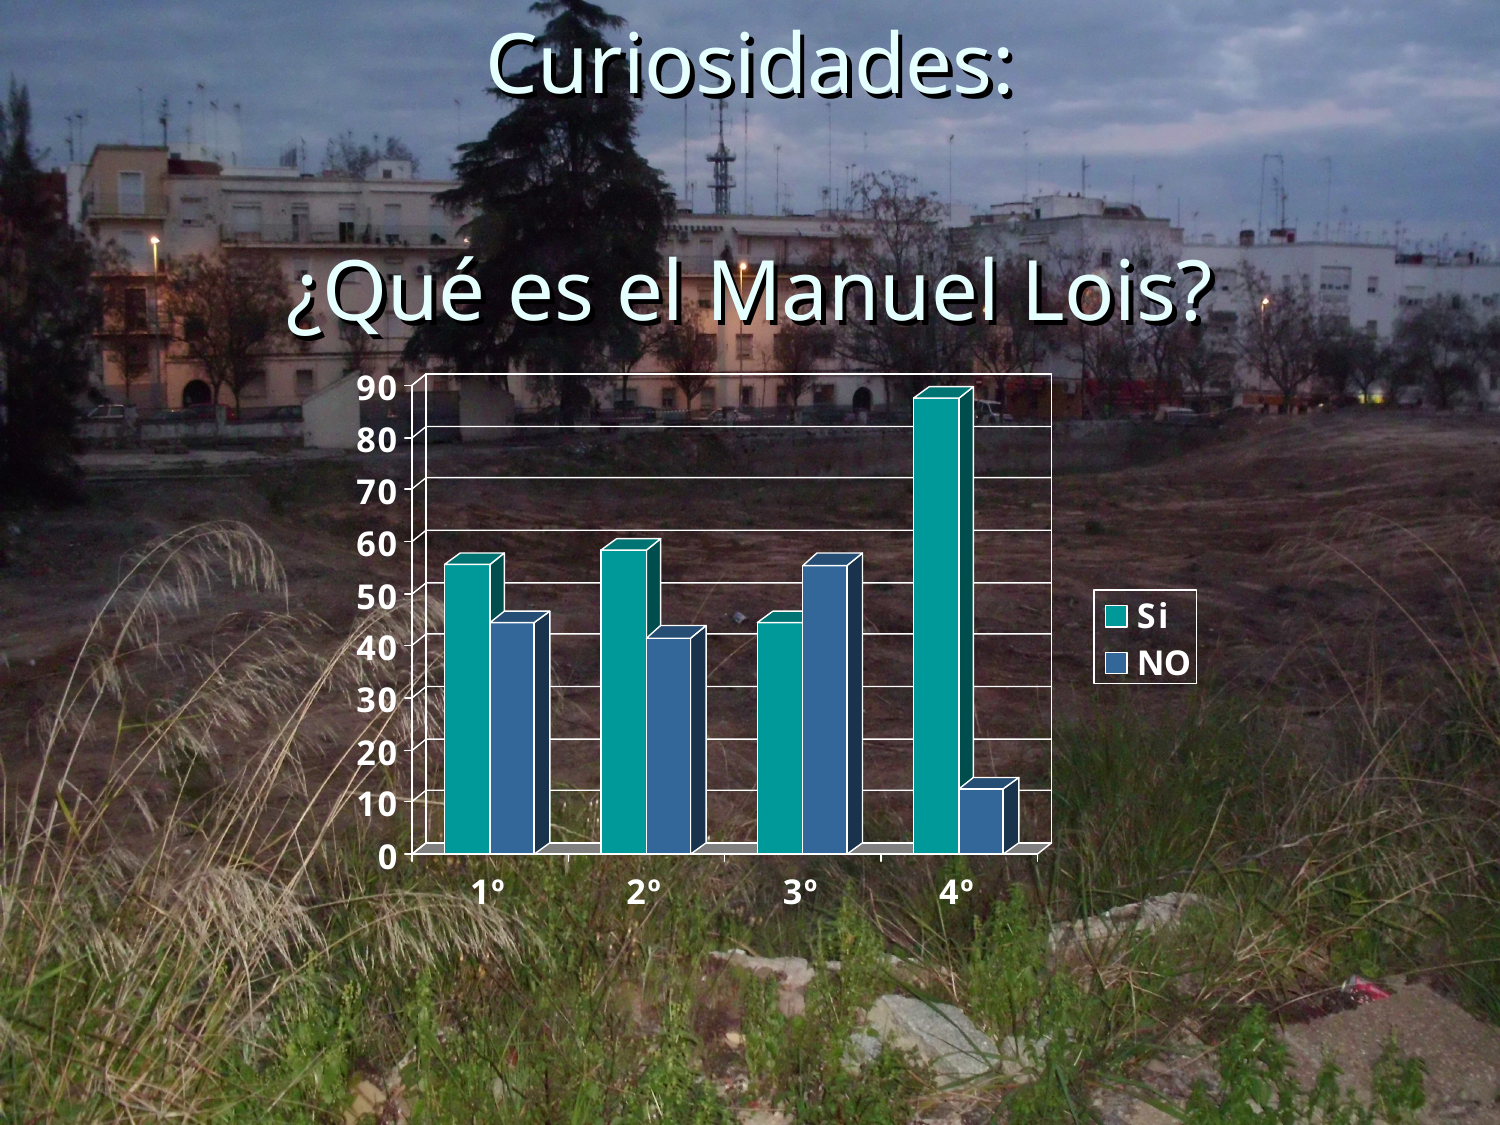

# Curiosidades: ¿Qué es el Manuel Lois?